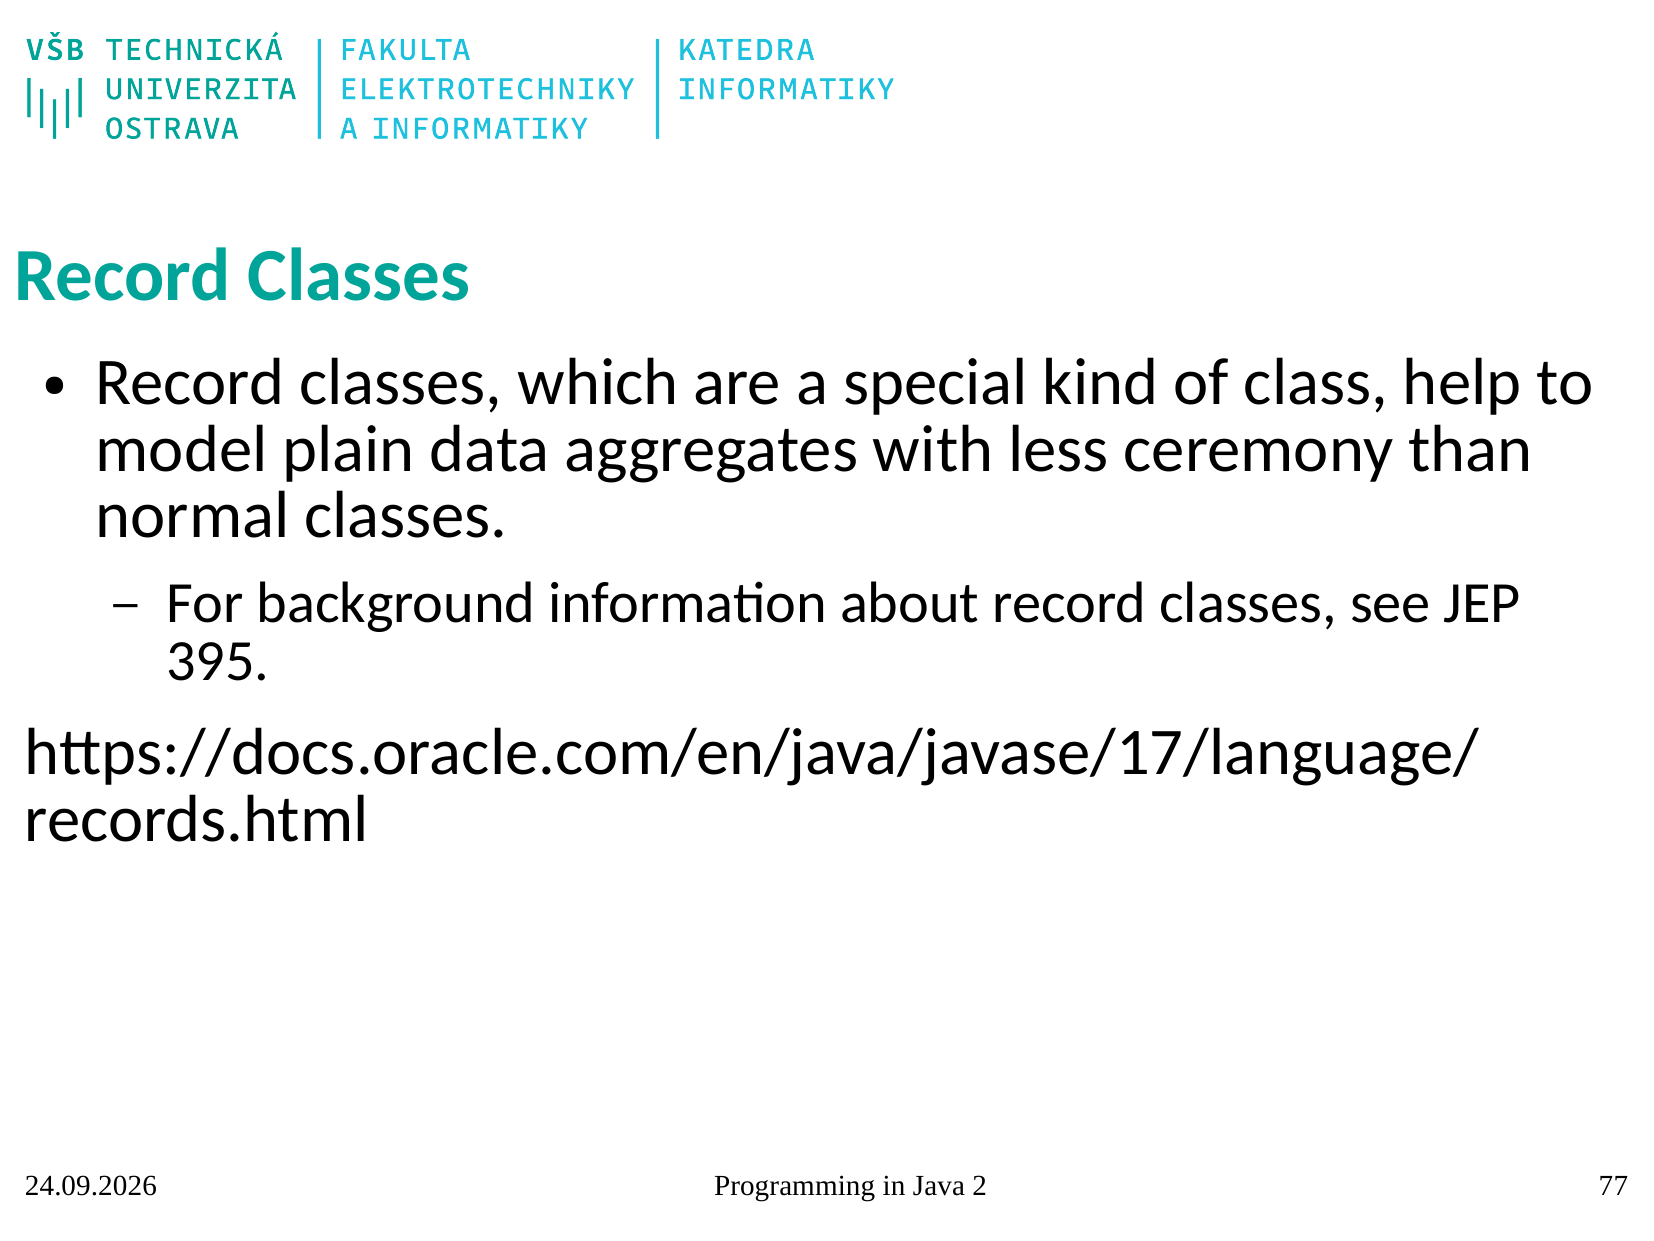

# Record Classes
Record classes, which are a special kind of class, help to model plain data aggregates with less ceremony than normal classes.
For background information about record classes, see JEP 395.
https://docs.oracle.com/en/java/javase/17/language/records.html
Programming in Java 2
77